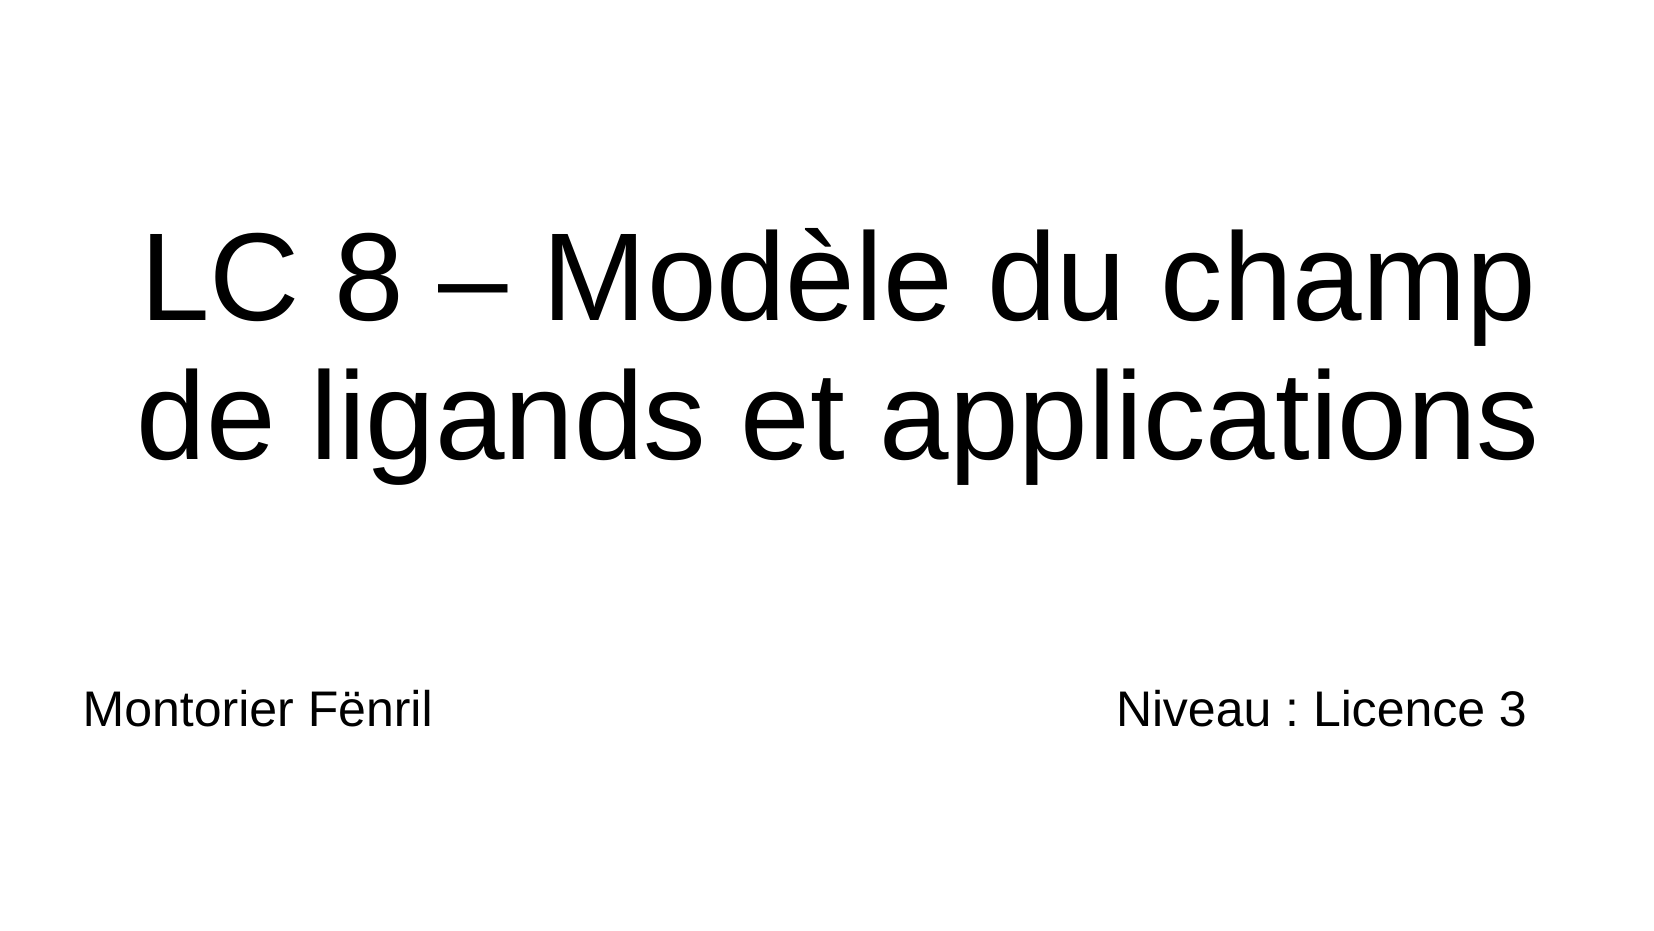

# LC 8 – Modèle du champ de ligands et applications
Montorier Fënril										Niveau : Licence 3